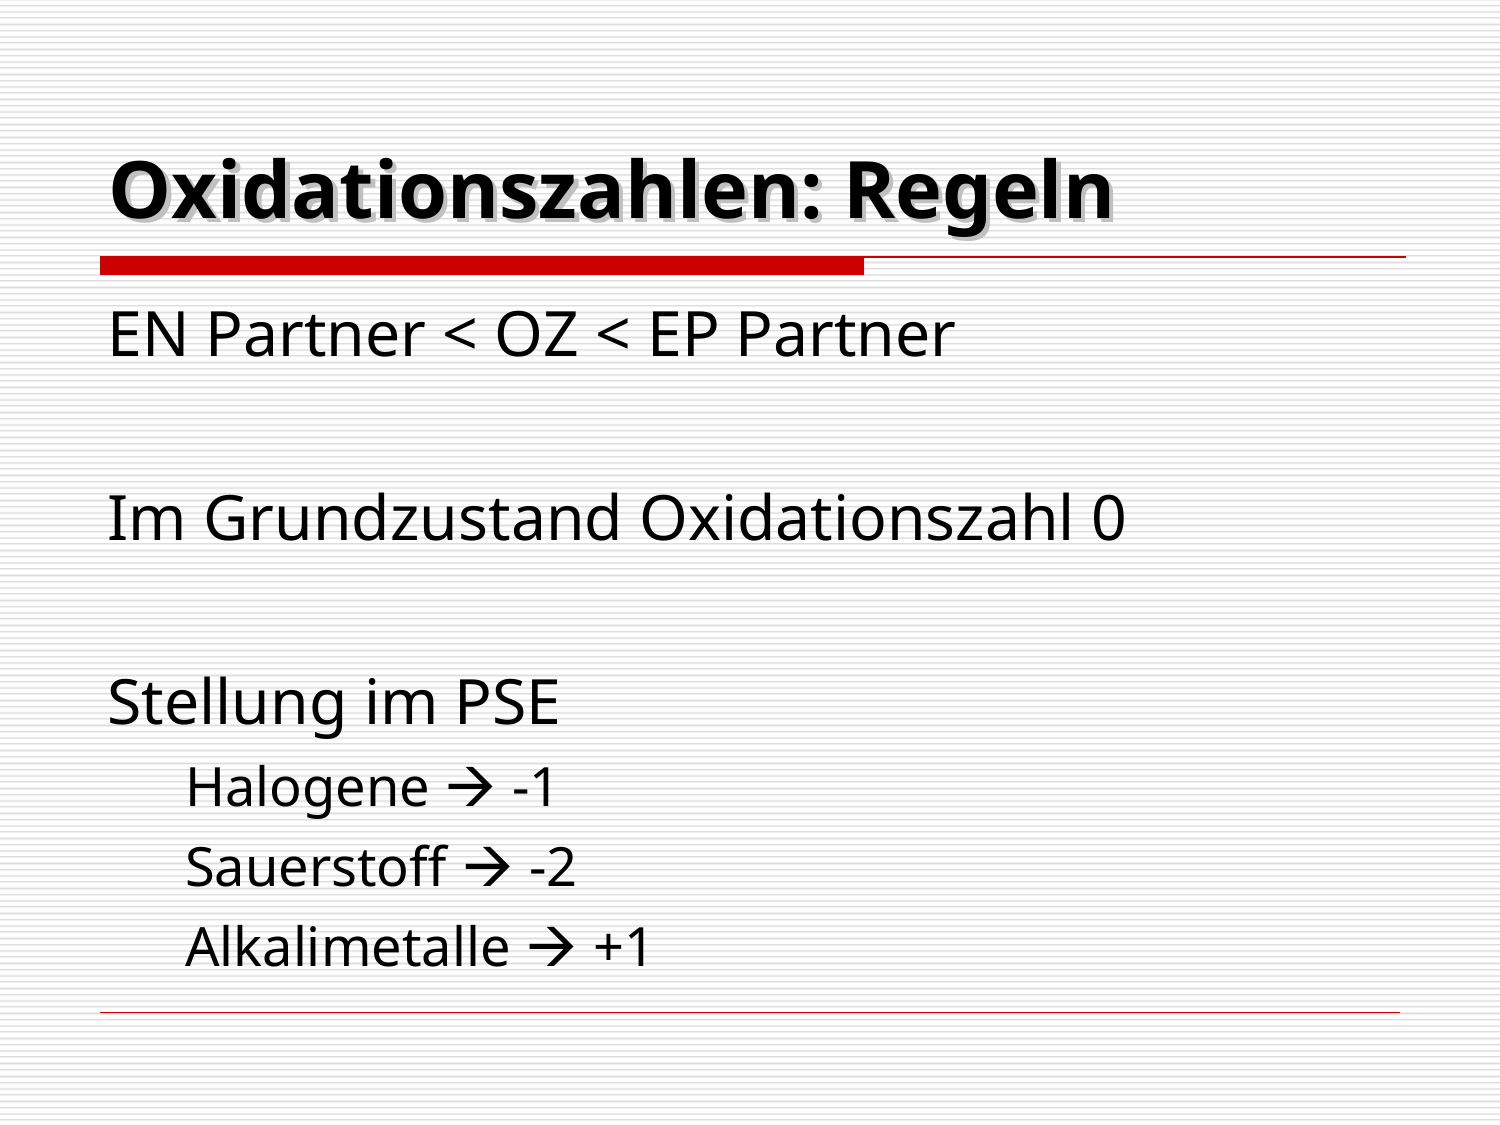

# Oxidationszahlen: Regeln
EN Partner < OZ < EP Partner
Im Grundzustand Oxidationszahl 0
Stellung im PSE
Halogene  -1
Sauerstoff  -2
Alkalimetalle  +1